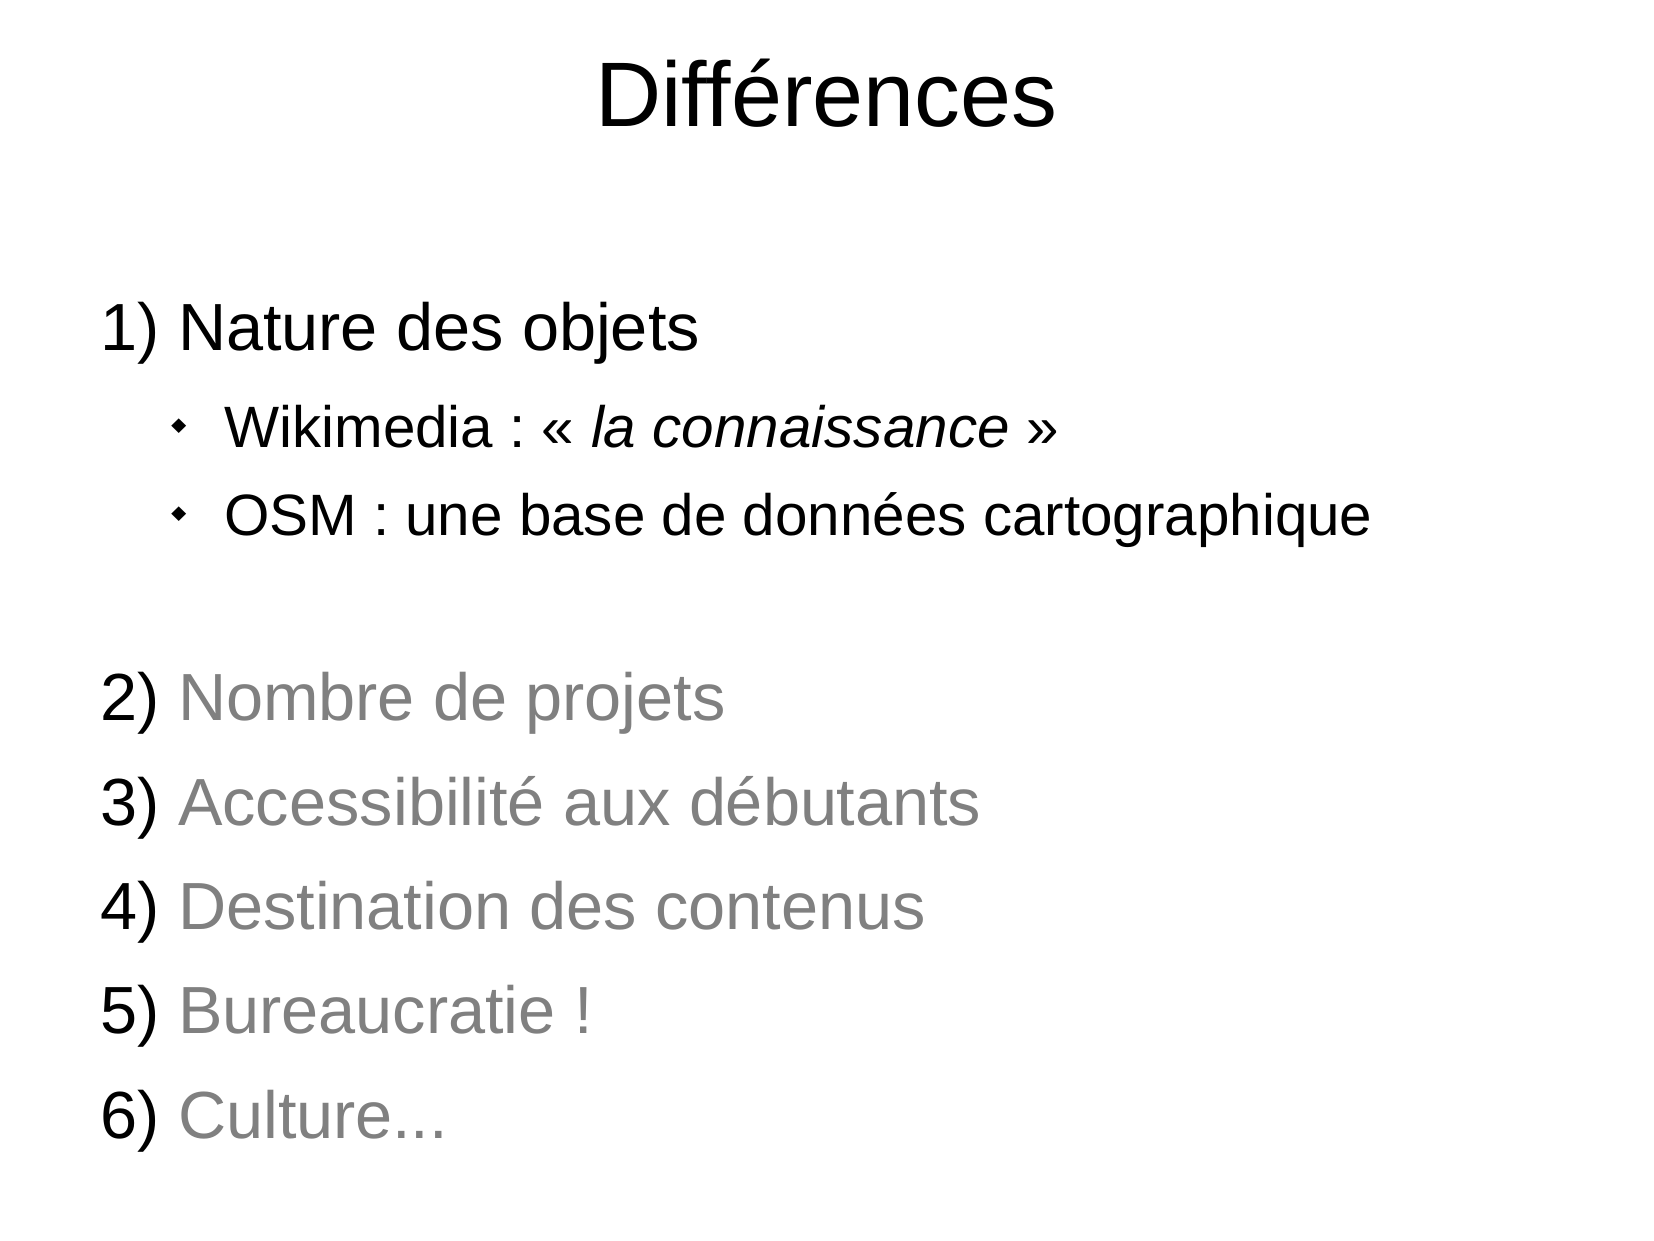

# Différences
Nature des objets
Wikimedia : « la connaissance »
OSM : une base de données cartographique
Nombre de projets
Accessibilité aux débutants
Destination des contenus
Bureaucratie !
Culture...